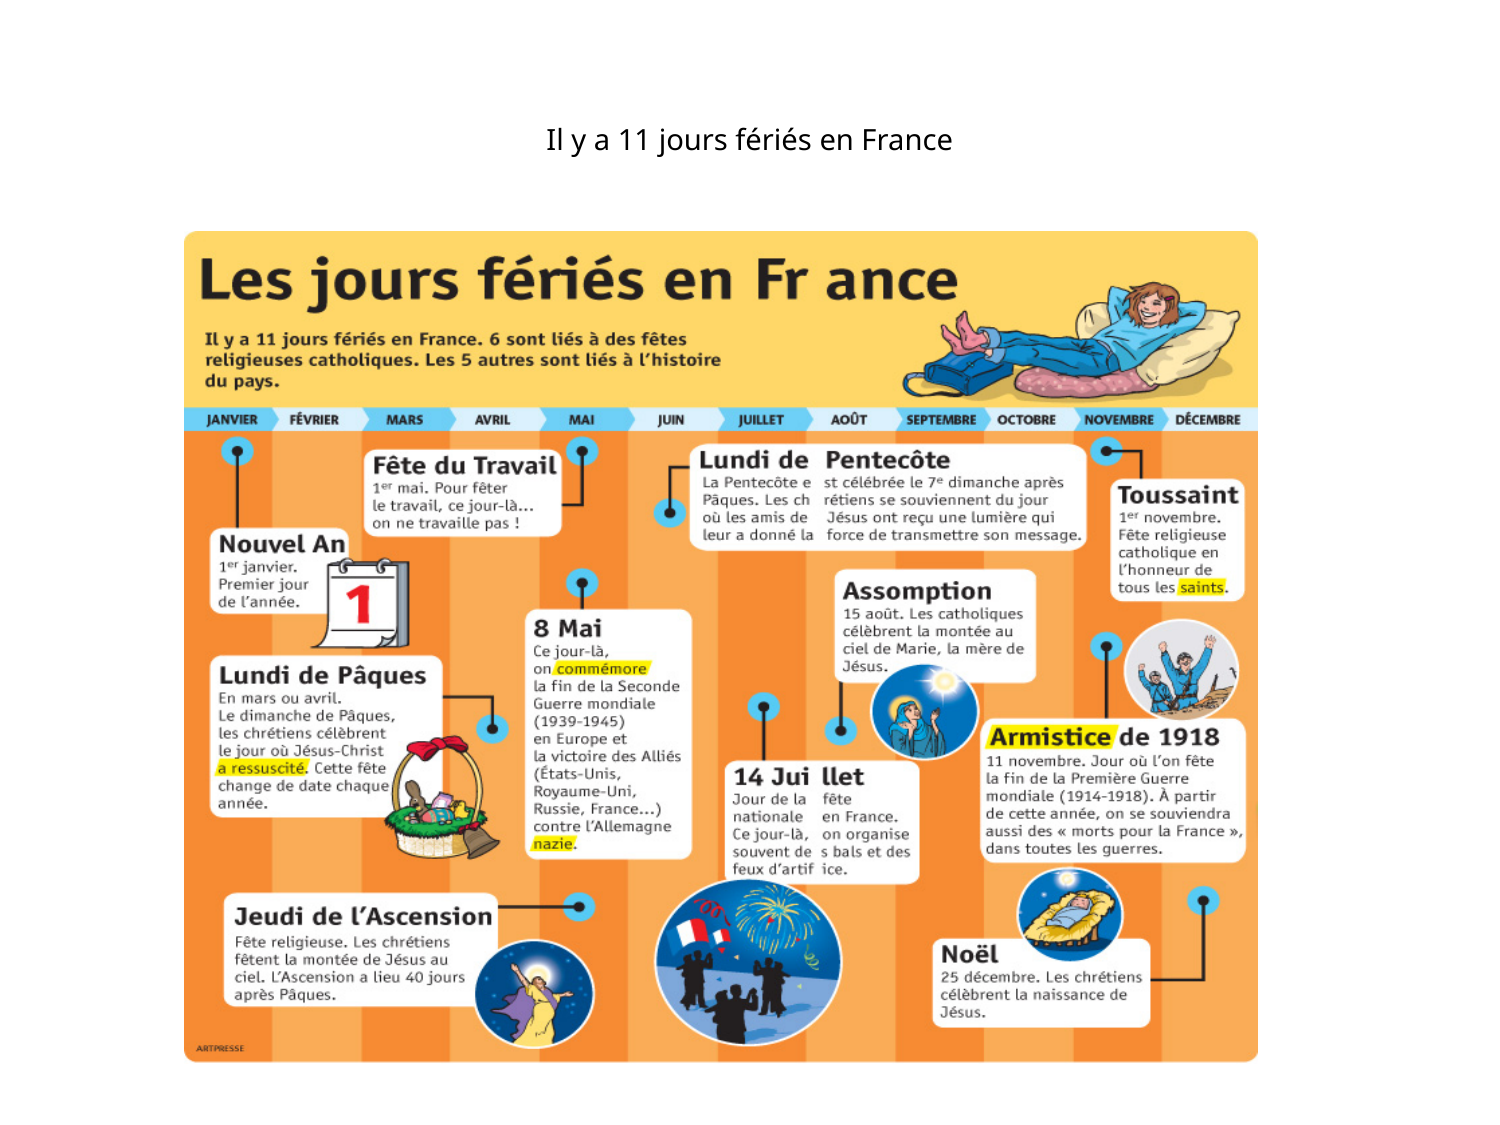

# Il y a 11 jours fériés en France